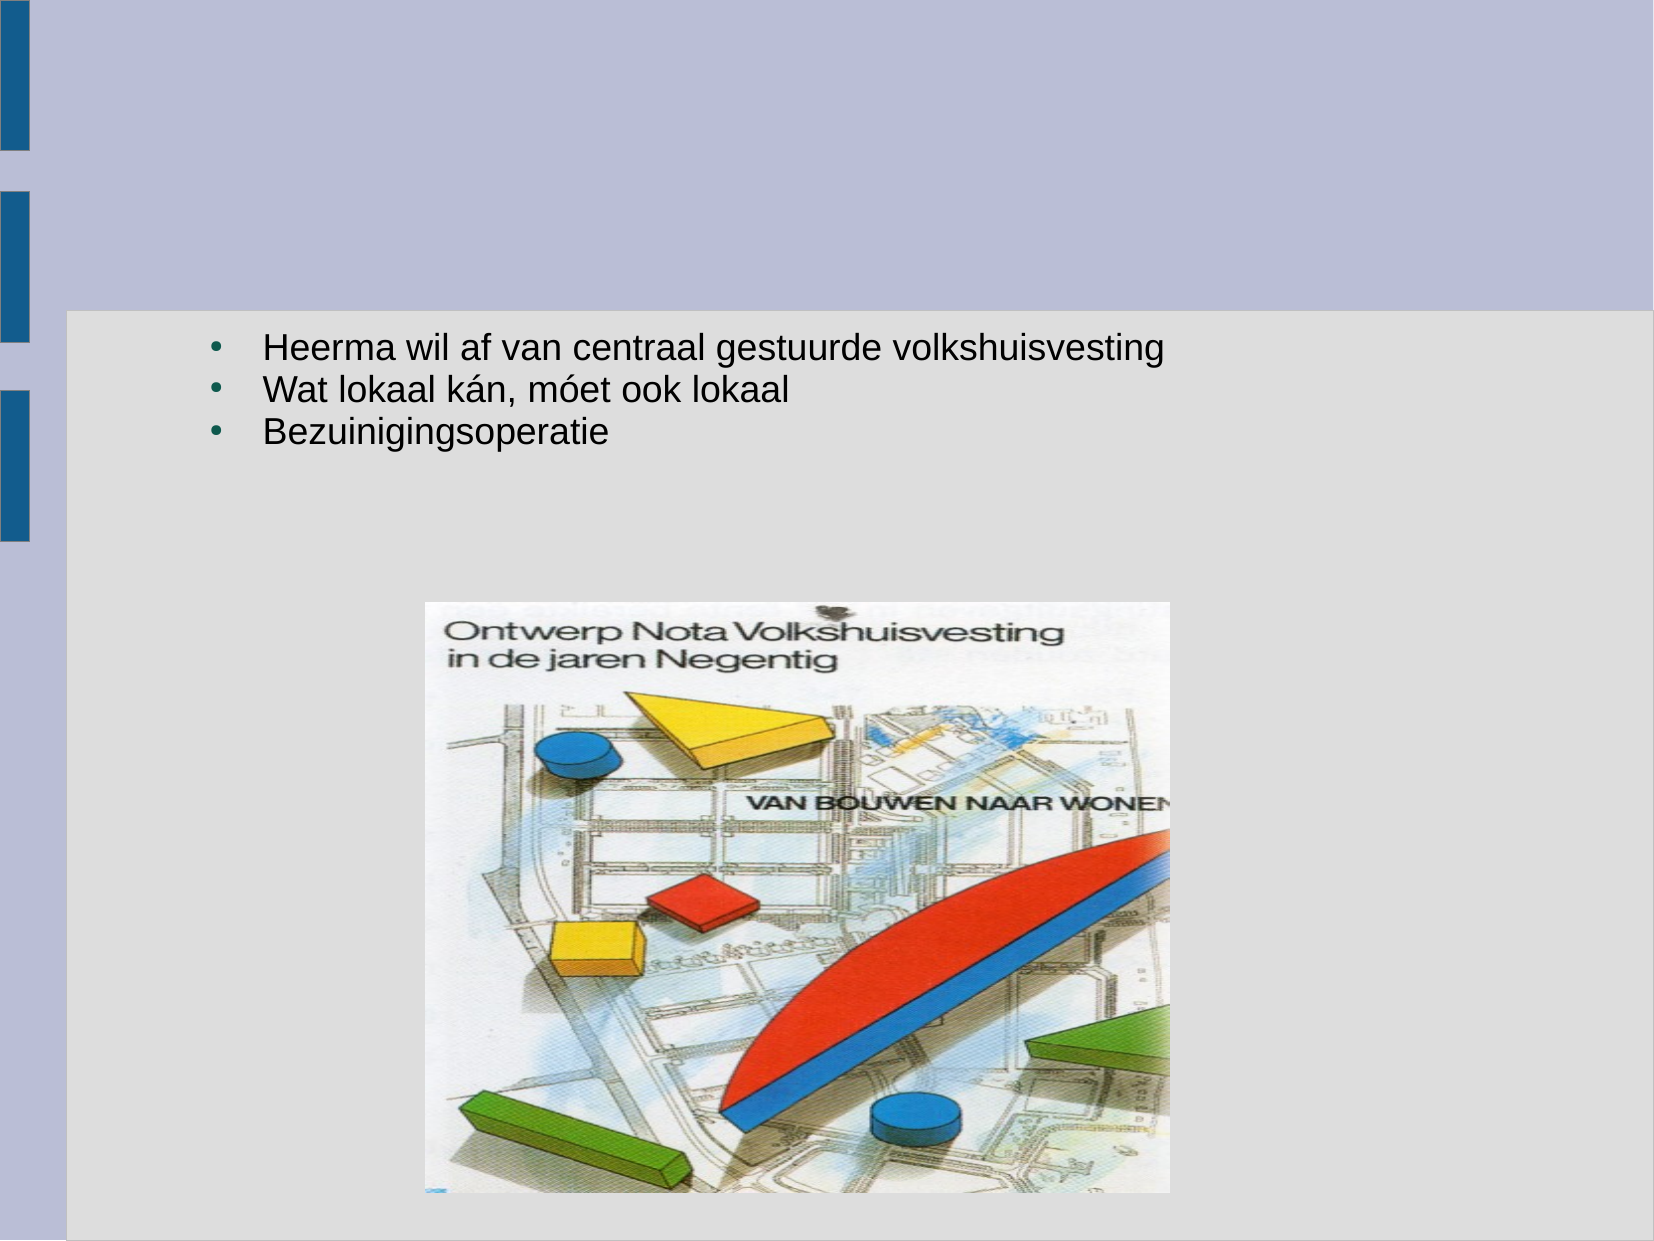

#
Heerma wil af van centraal gestuurde volkshuisvesting
Wat lokaal kán, móet ook lokaal
Bezuinigingsoperatie